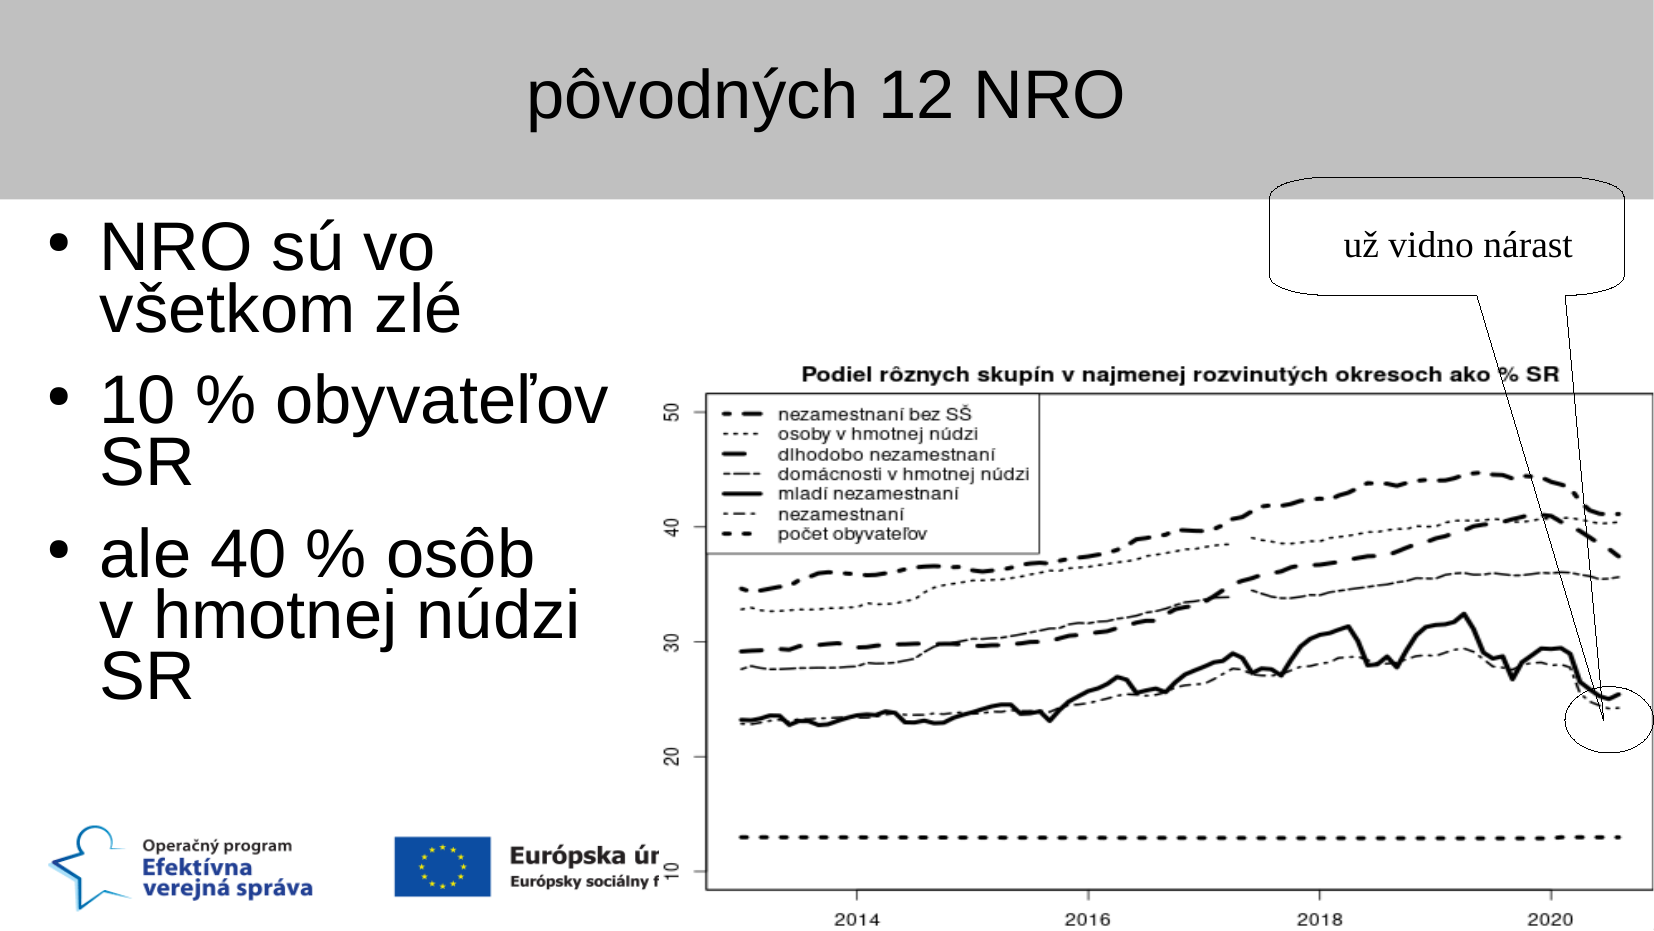

# pôvodných 12 NRO
NRO sú vo všetkom zlé
10 % obyvateľov SR
ale 40 % osôb v hmotnej núdzi SR
už vidno nárast